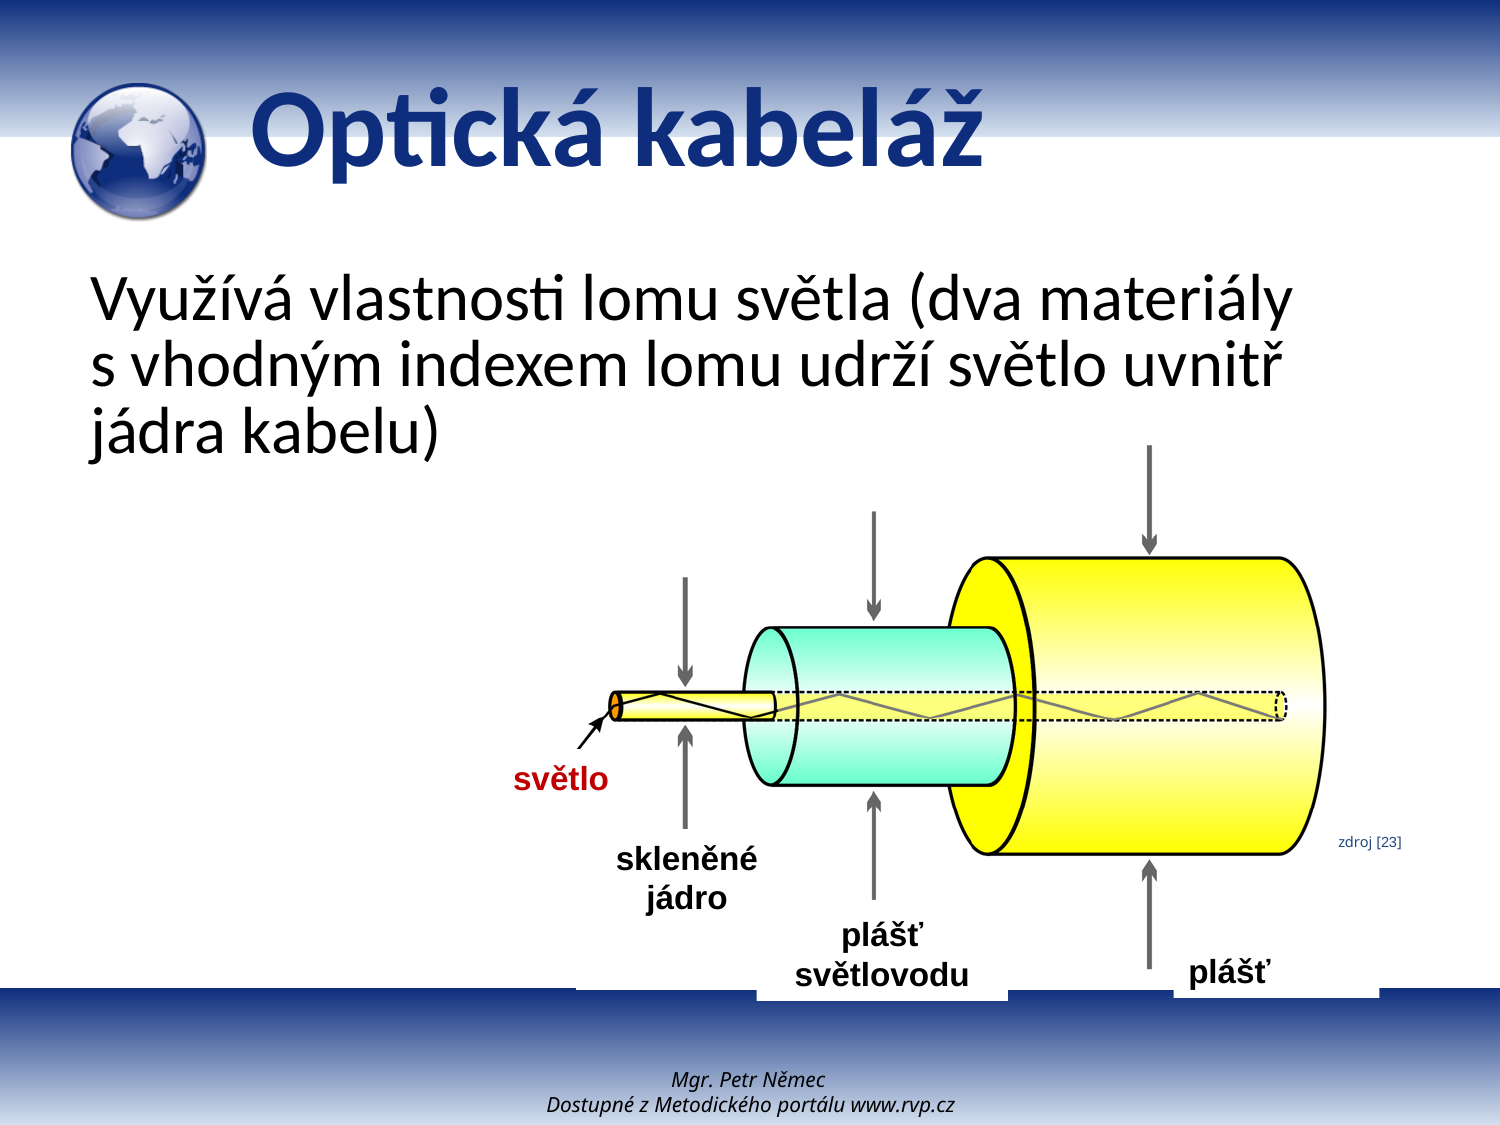

Optická kabeláž
# Využívá vlastnosti lomu světla (dva materiály s vhodným indexem lomu udrží světlo uvnitř jádra kabelu)
světlo
skleněné jádro
plášť
plášť světlovodu
zdroj [23]